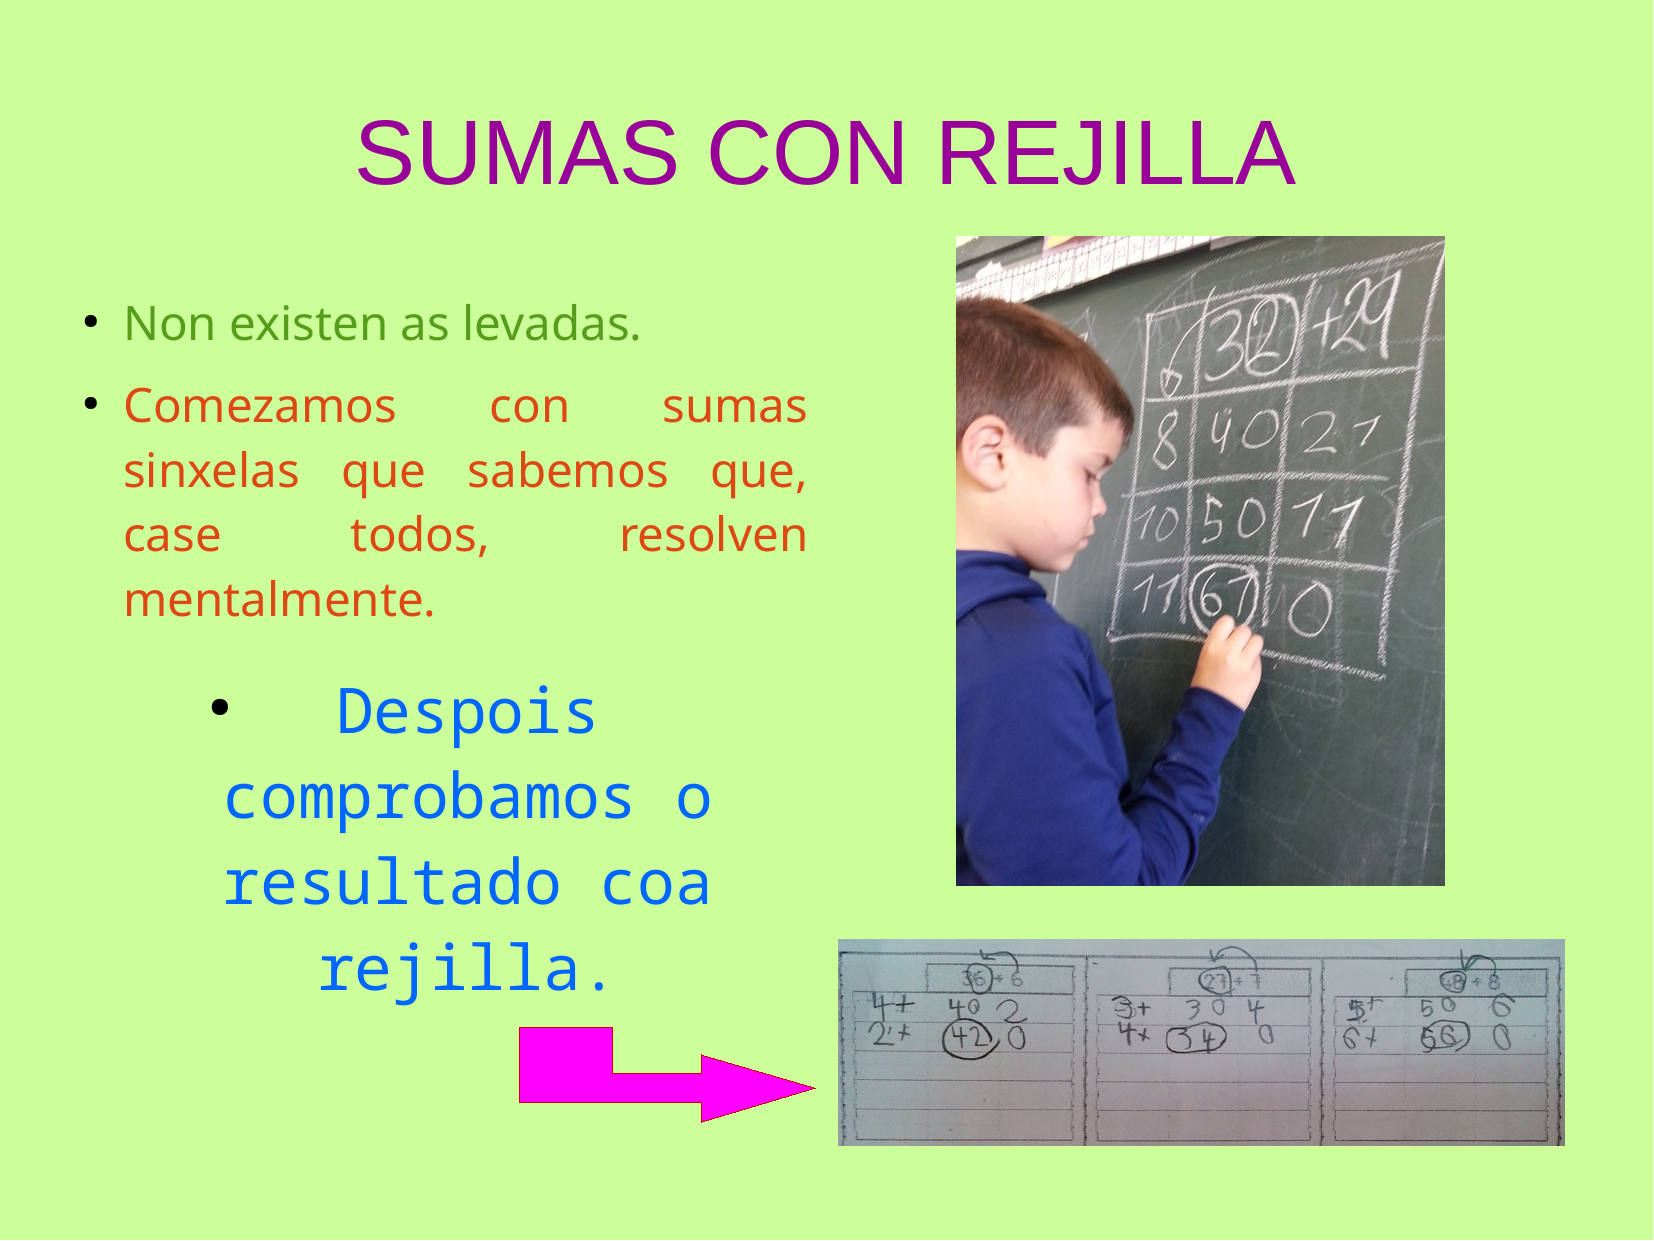

# SUMAS CON REJILLA
Non existen as levadas.
Comezamos con sumas sinxelas que sabemos que, case todos, resolven mentalmente.
Despois comprobamos o resultado coa rejilla.